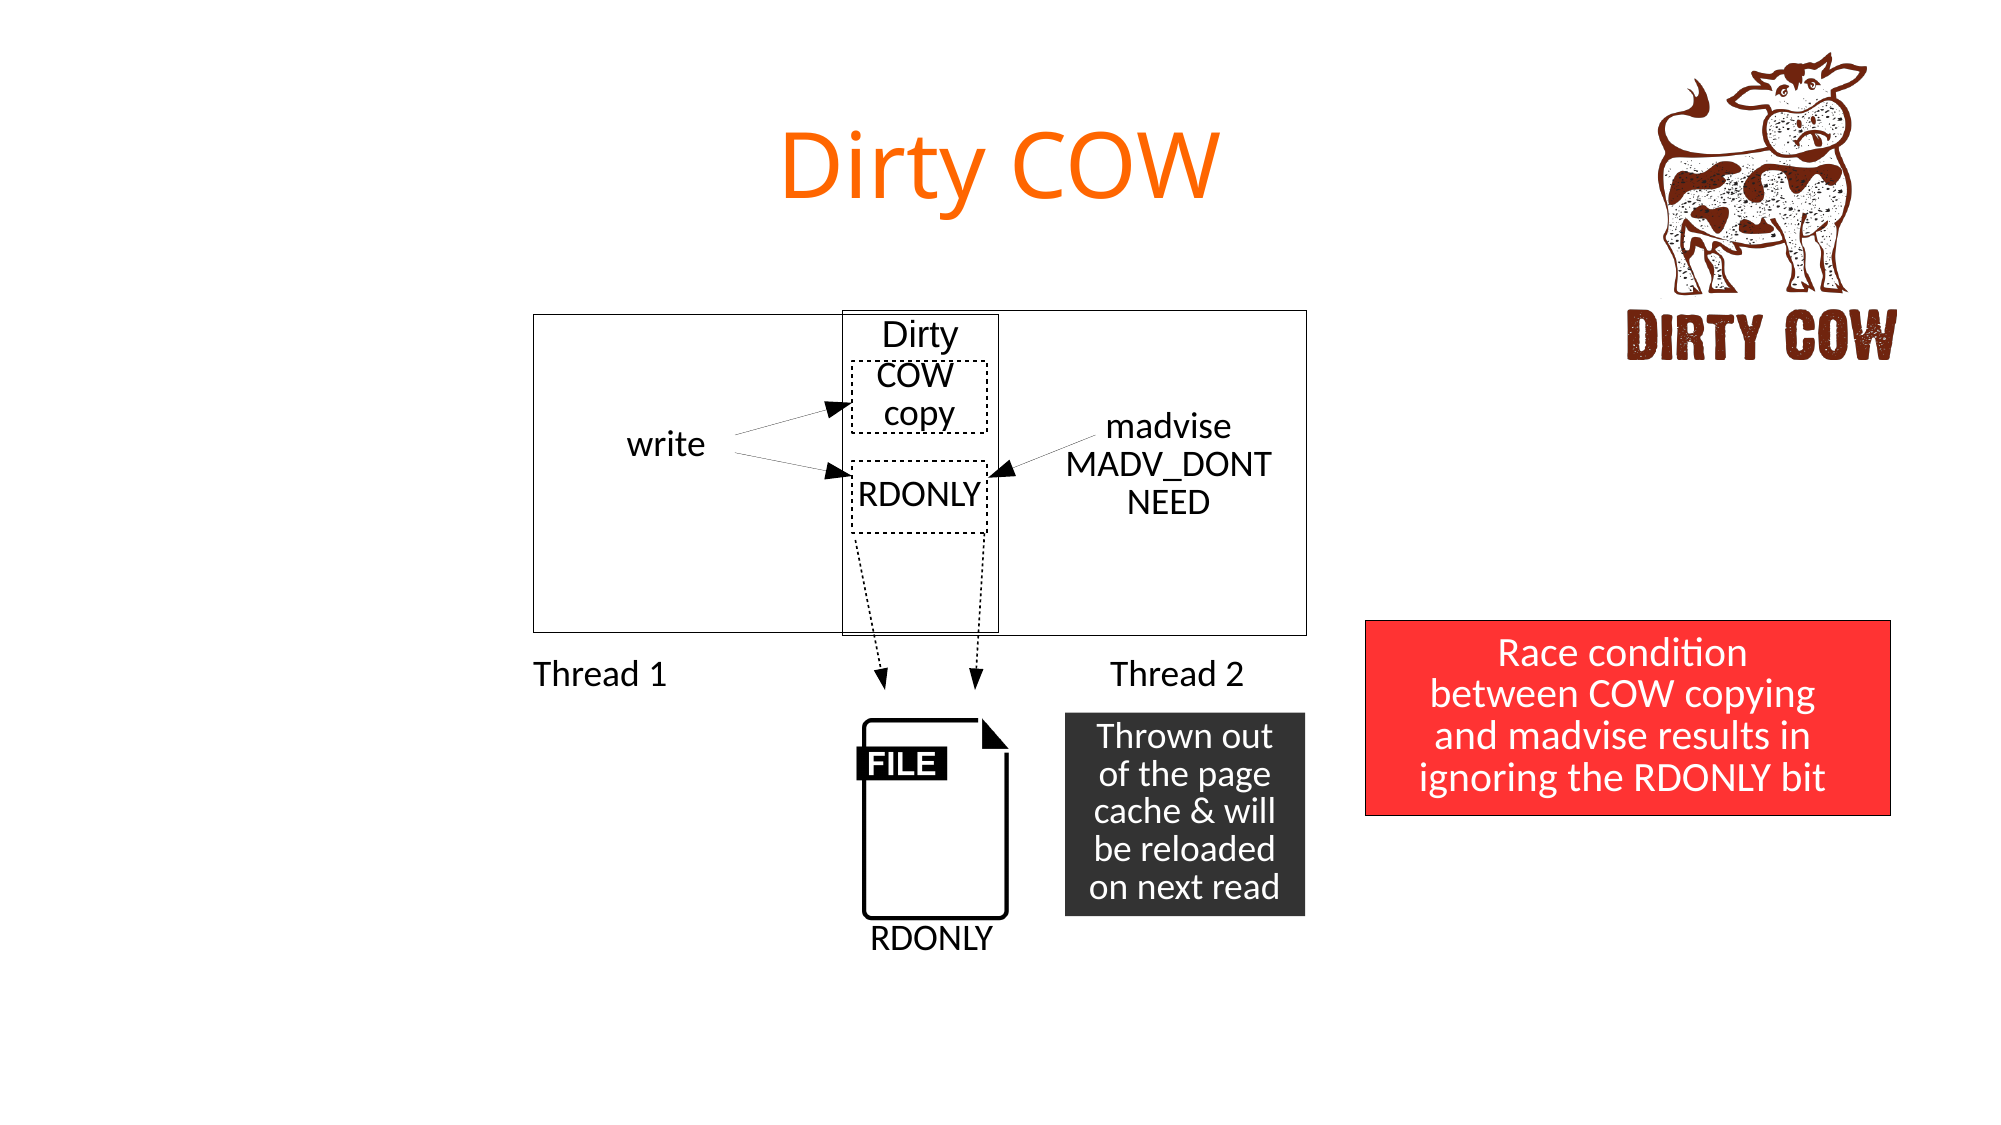

# Dirty COW
Dirty
COW
copy
madvise
MADV_DONT
NEED
write
RDONLY
Race condition
between COW copying
and madvise results in
ignoring the RDONLY bit
Thread 1
Thread 2
Thrown out of the page cache & will be reloaded on next read
RDONLY